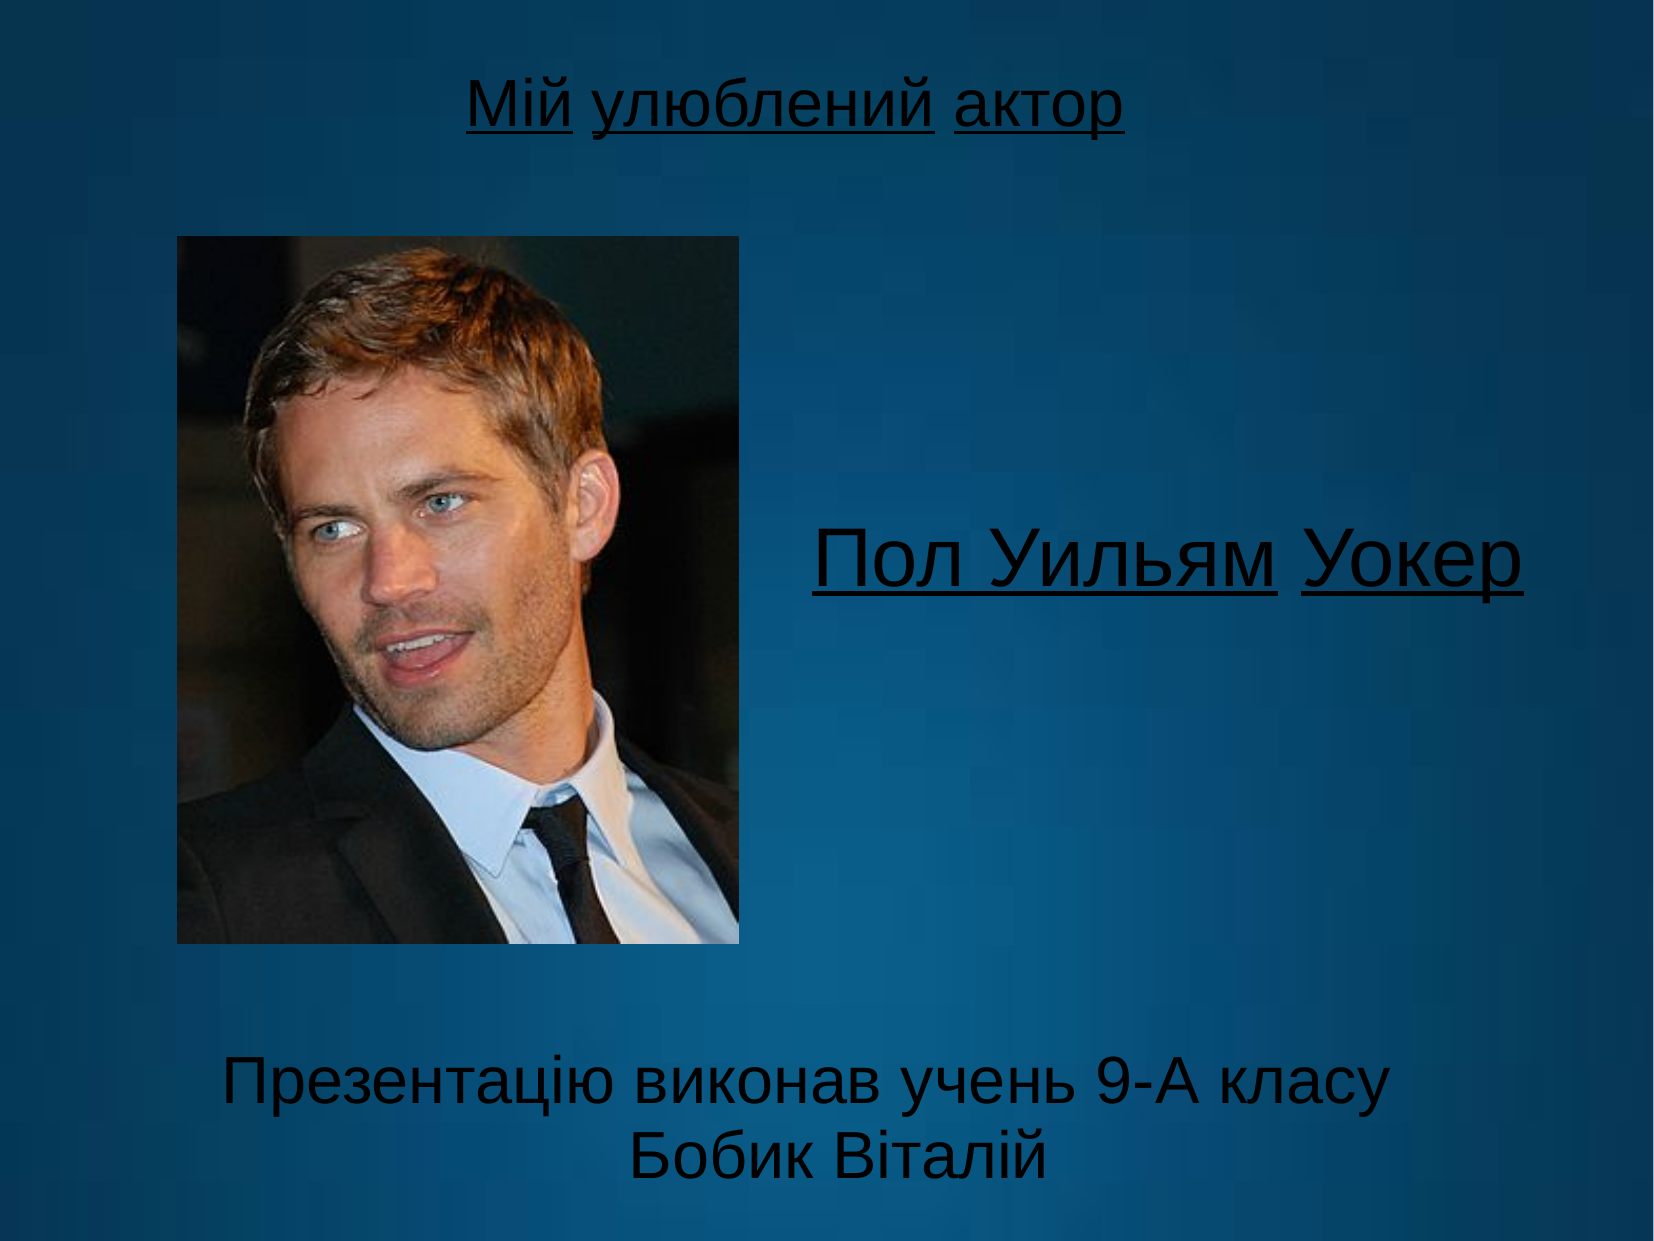

Мій улюблений актор
Пол Уильям Уокер
Презентацію виконав учень 9-А класу
 Бобик Віталій